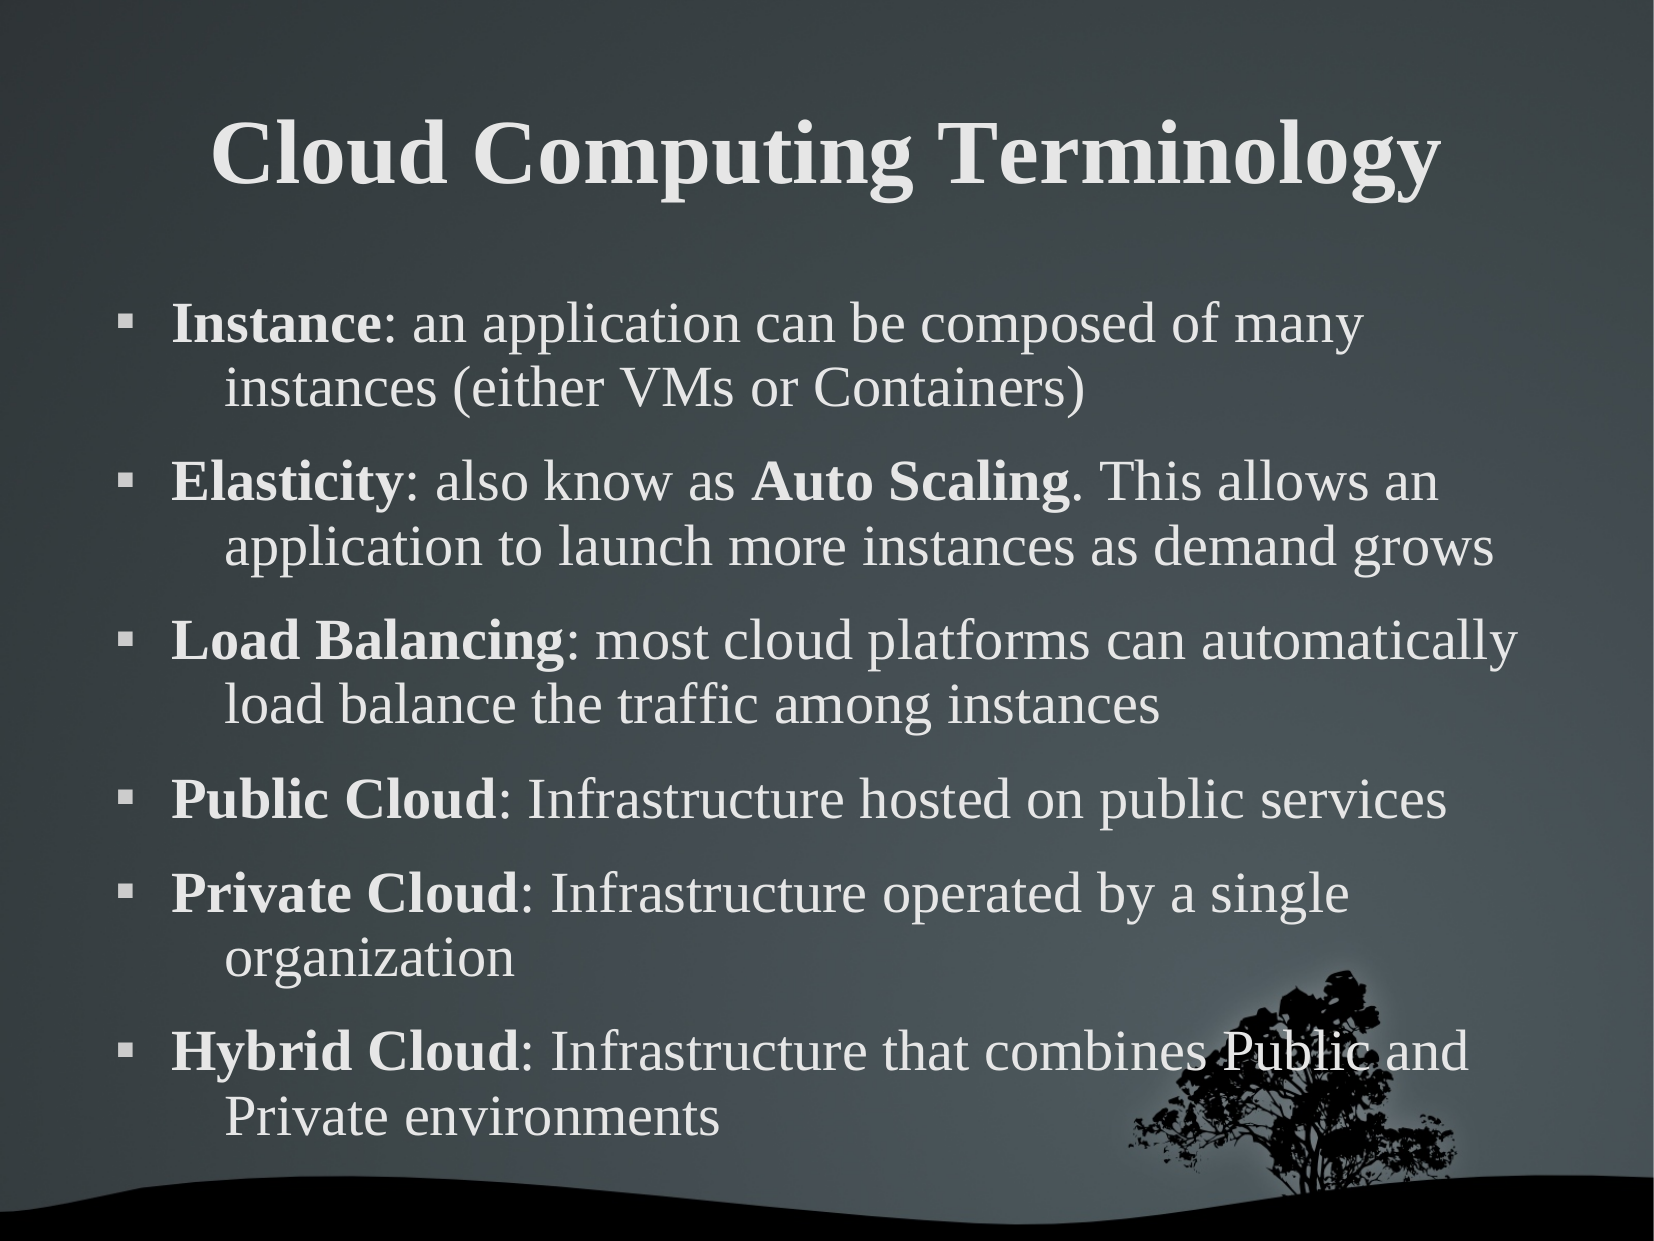

# Cloud Computing Terminology
Instance: an application can be composed of many instances (either VMs or Containers)
Elasticity: also know as Auto Scaling. This allows an application to launch more instances as demand grows
Load Balancing: most cloud platforms can automatically load balance the traffic among instances
Public Cloud: Infrastructure hosted on public services
Private Cloud: Infrastructure operated by a single organization
Hybrid Cloud: Infrastructure that combines Public and Private environments